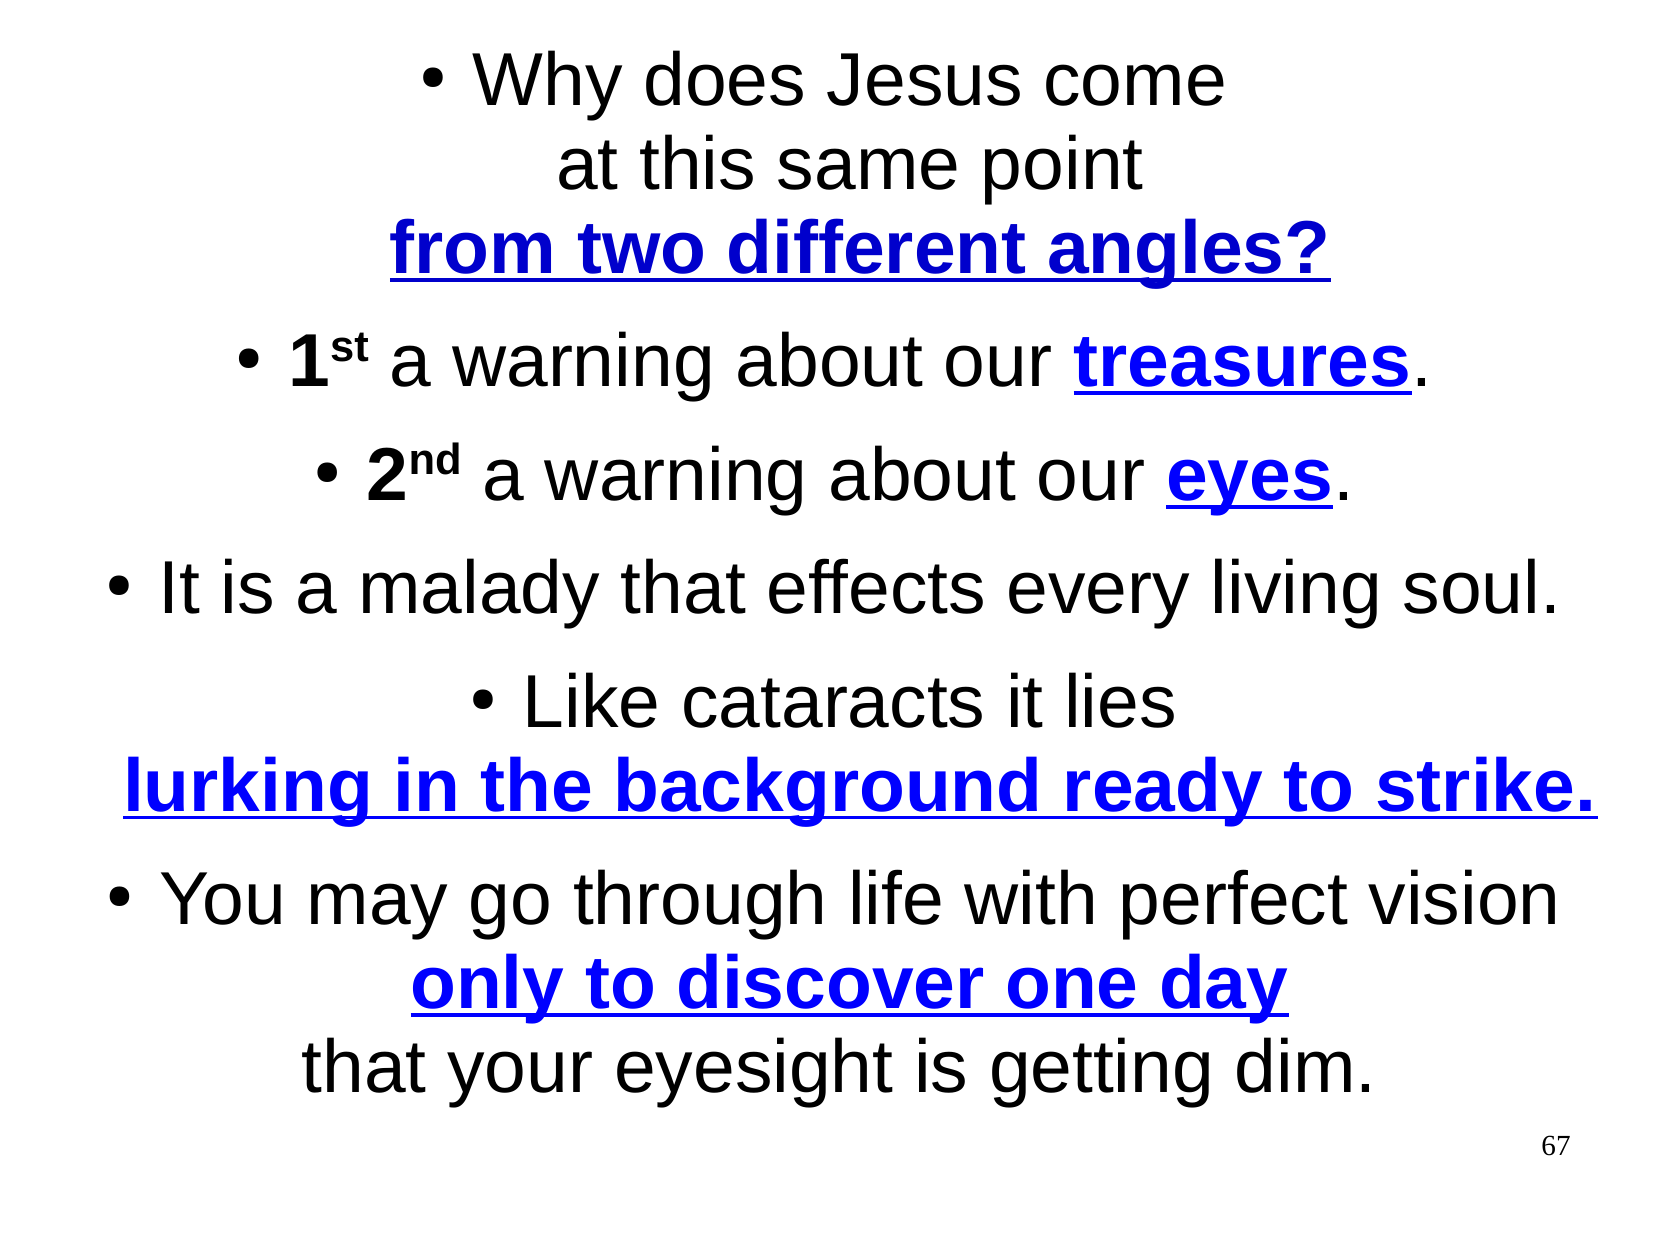

# Why does Jesus come at this same point from two different angles?
1st a warning about our treasures.
2nd a warning about our eyes.
It is a malady that effects every living soul.
Like cataracts it lies
lurking in the background ready to strike.
You may go through life with perfect vision only to discover one day
that your eyesight is getting dim.
67